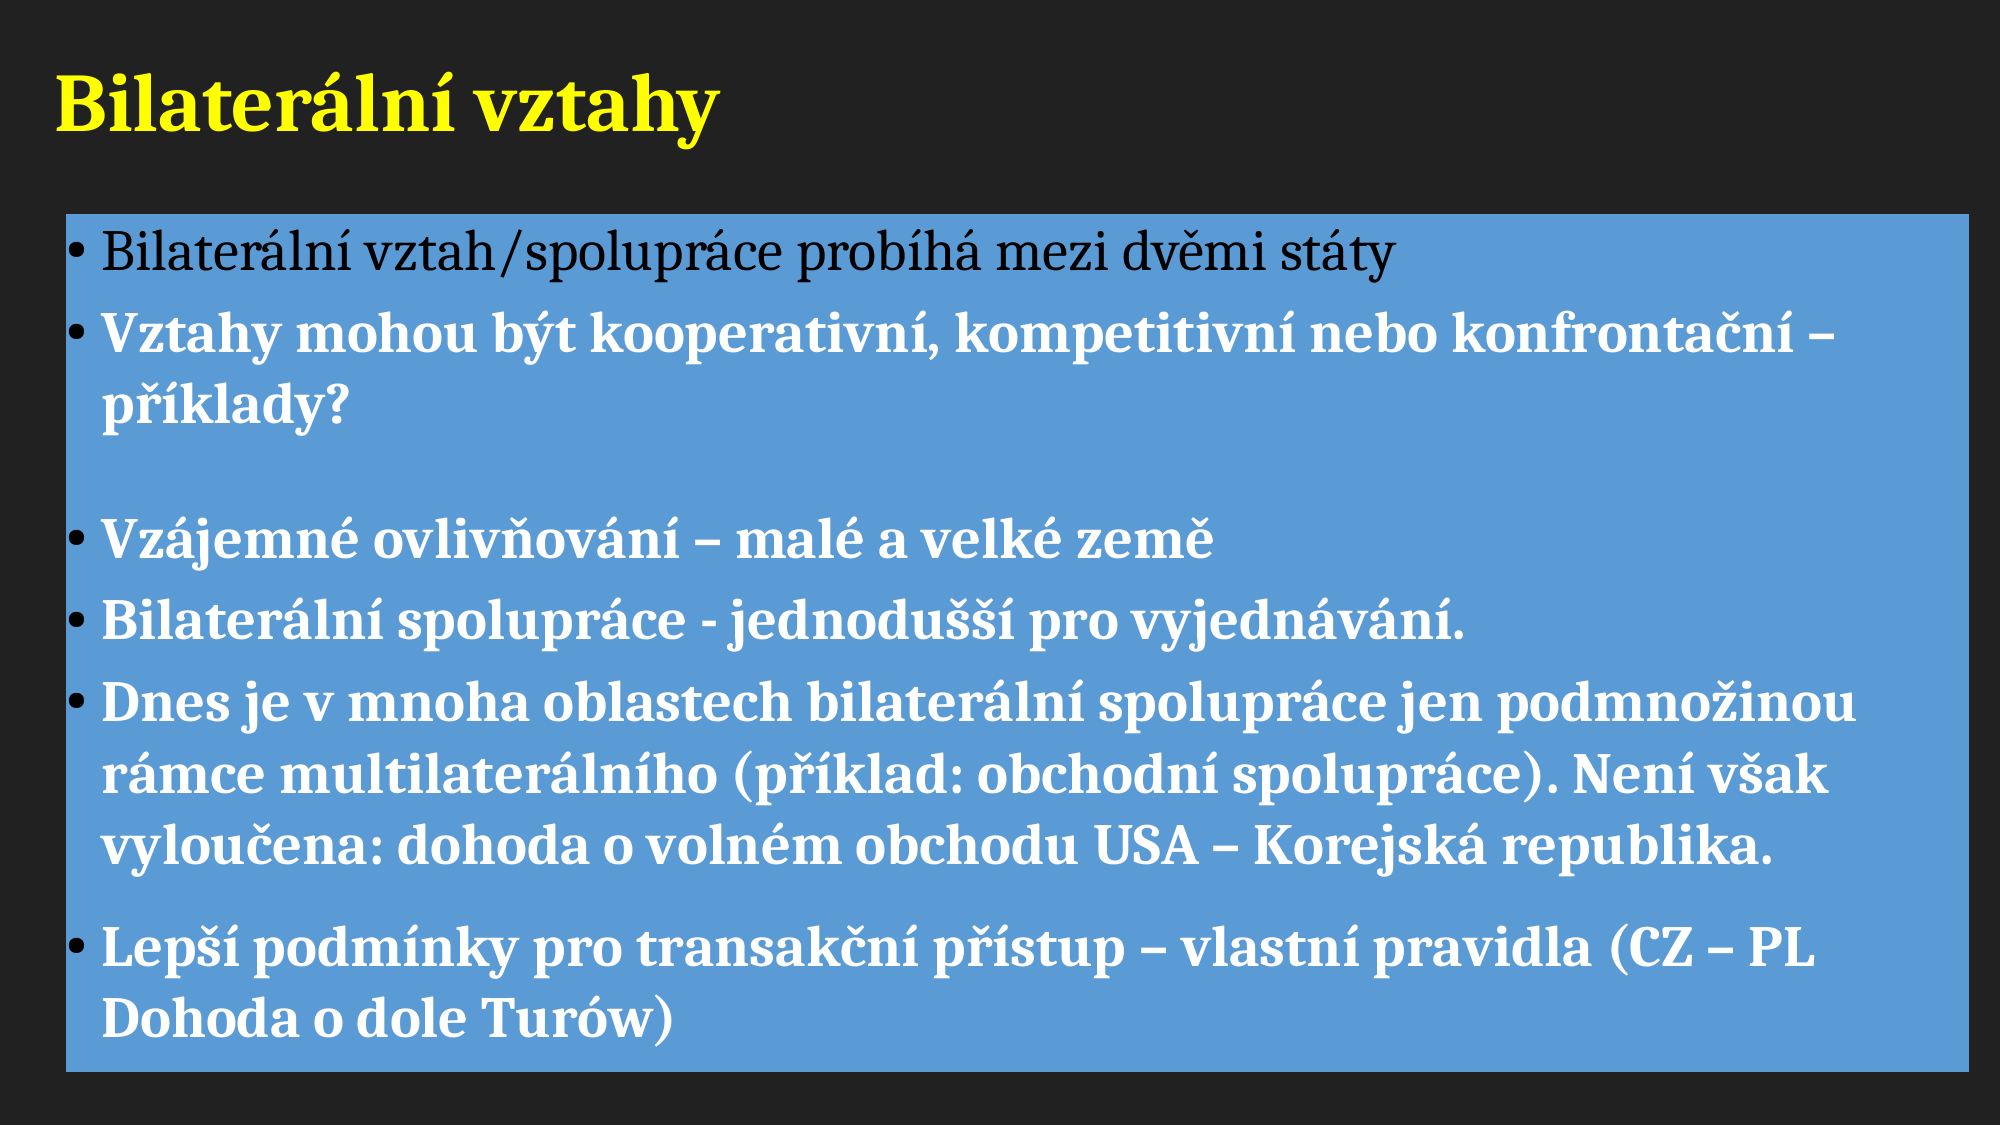

Bilaterální vztahy
| Bilaterální vztah/spolupráce probíhá mezi dvěmi státy |
| --- |
| Vztahy mohou být kooperativní, kompetitivní nebo konfrontační – příklady? |
| Vzájemné ovlivňování – malé a velké země |
| Bilaterální spolupráce - jednodušší pro vyjednávání. |
| Dnes je v mnoha oblastech bilaterální spolupráce jen podmnožinou rámce multilaterálního (příklad: obchodní spolupráce). Není však vyloučena: dohoda o volném obchodu USA – Korejská republika. |
| Lepší podmínky pro transakční přístup – vlastní pravidla (CZ – PL Dohoda o dole Turów) |